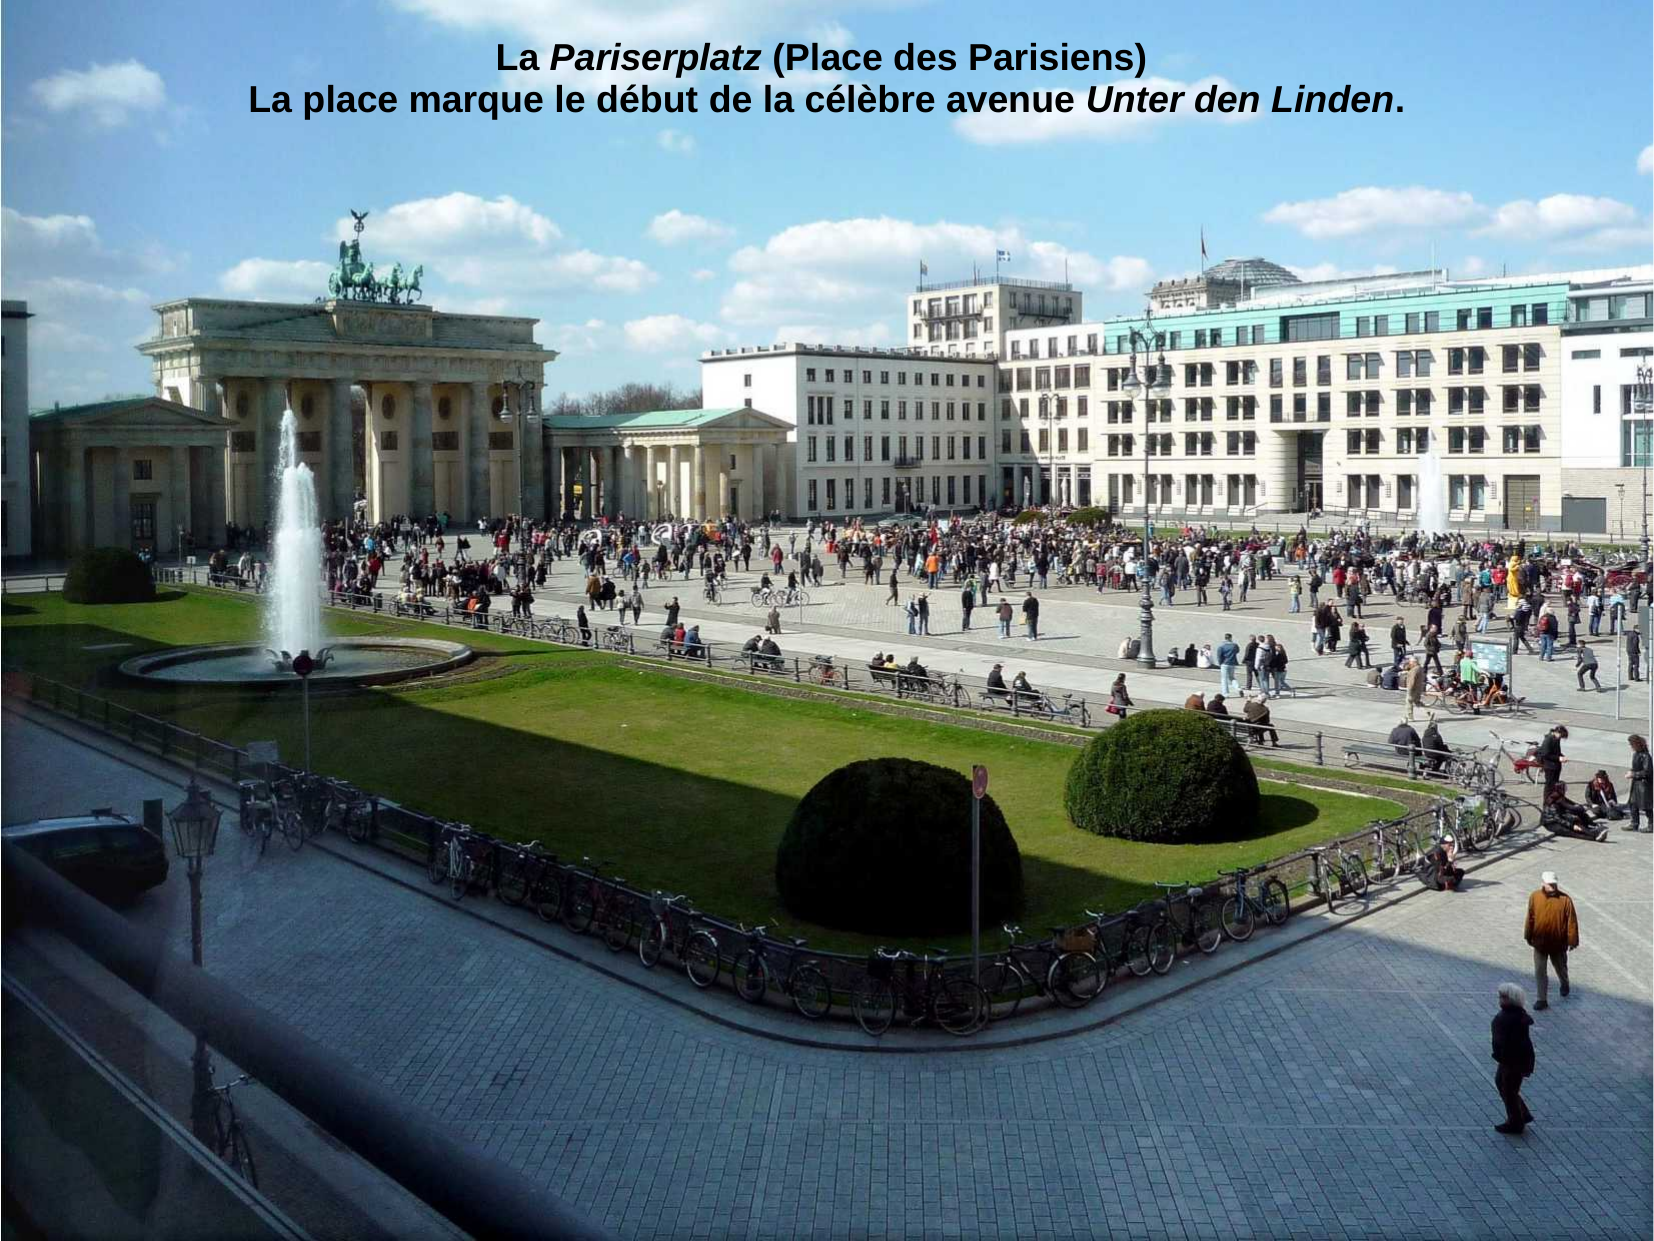

La Pariserplatz (Place des Parisiens)
La place marque le début de la célèbre avenue Unter den Linden.